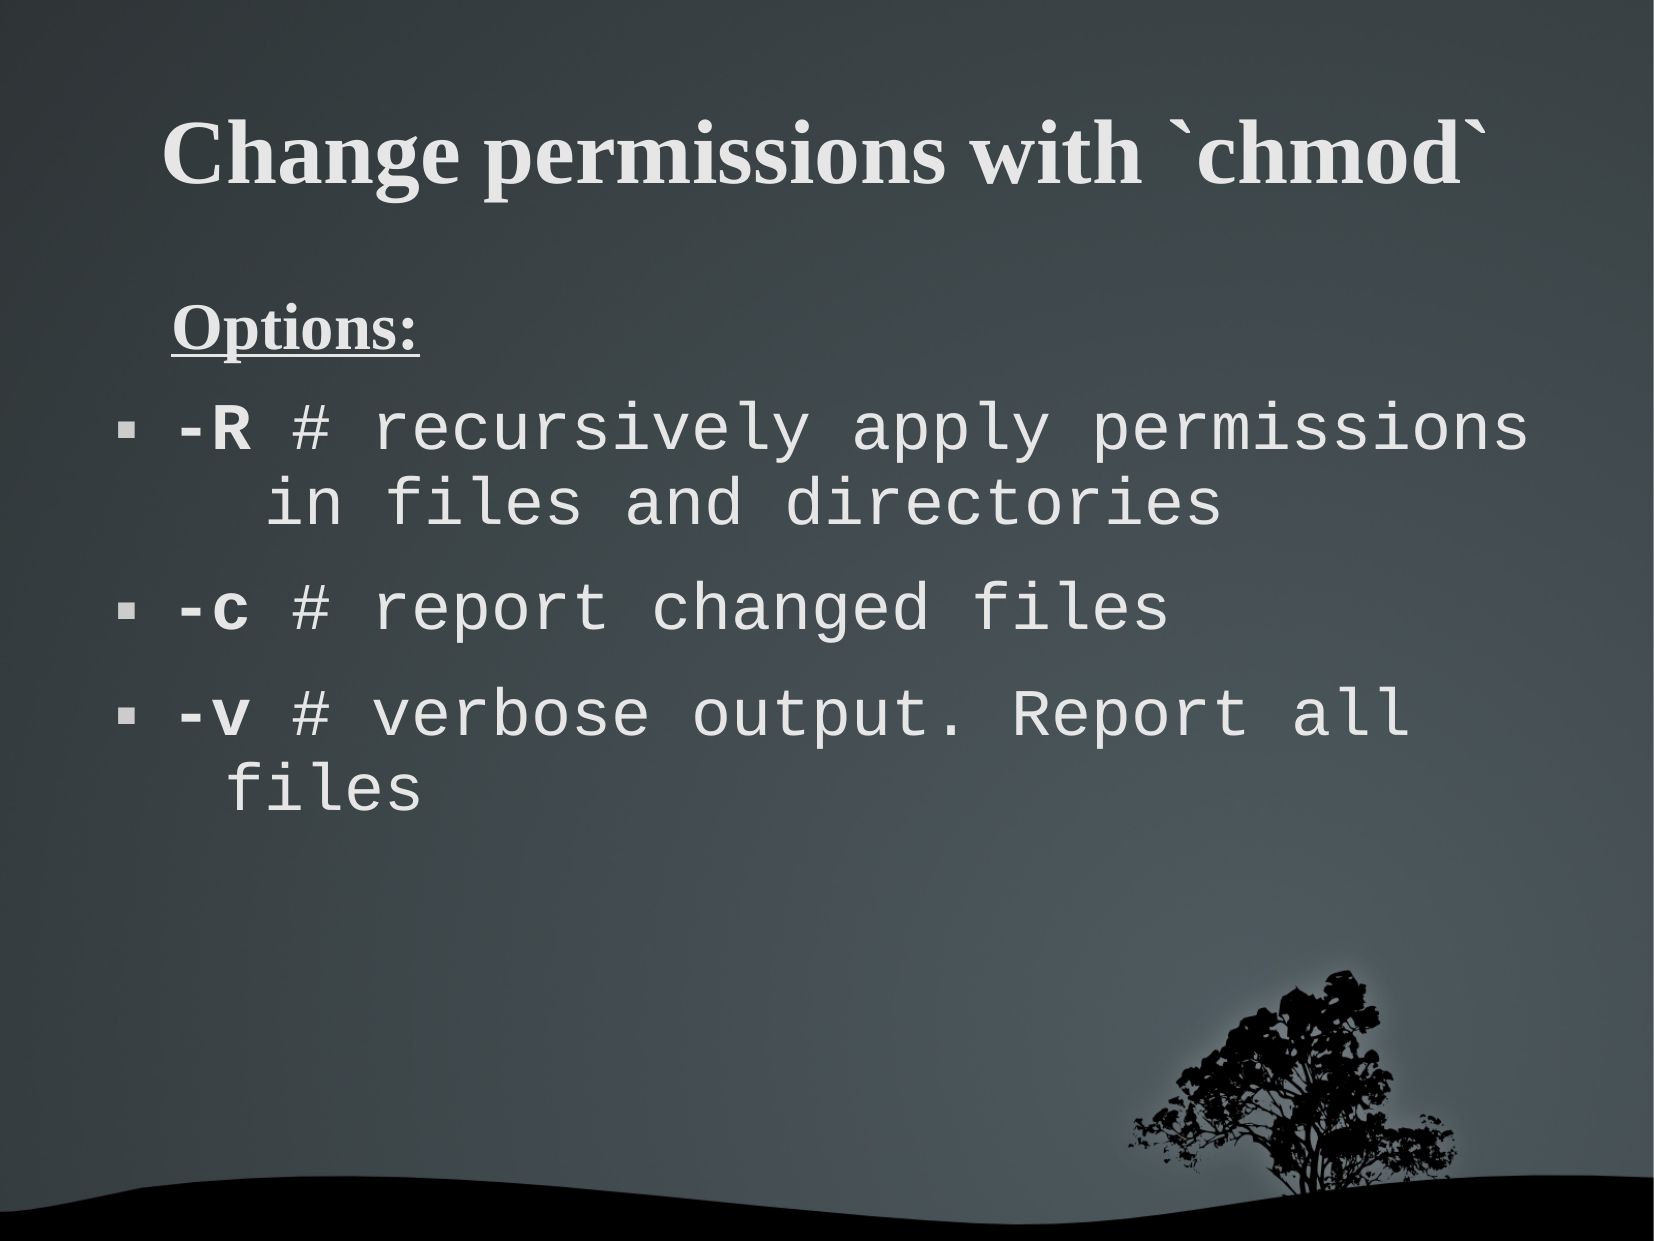

Change permissions with `chmod`
# Options:
-R # recursively apply permissions in files and directories
-c # report changed files
-v # verbose output. Report all files